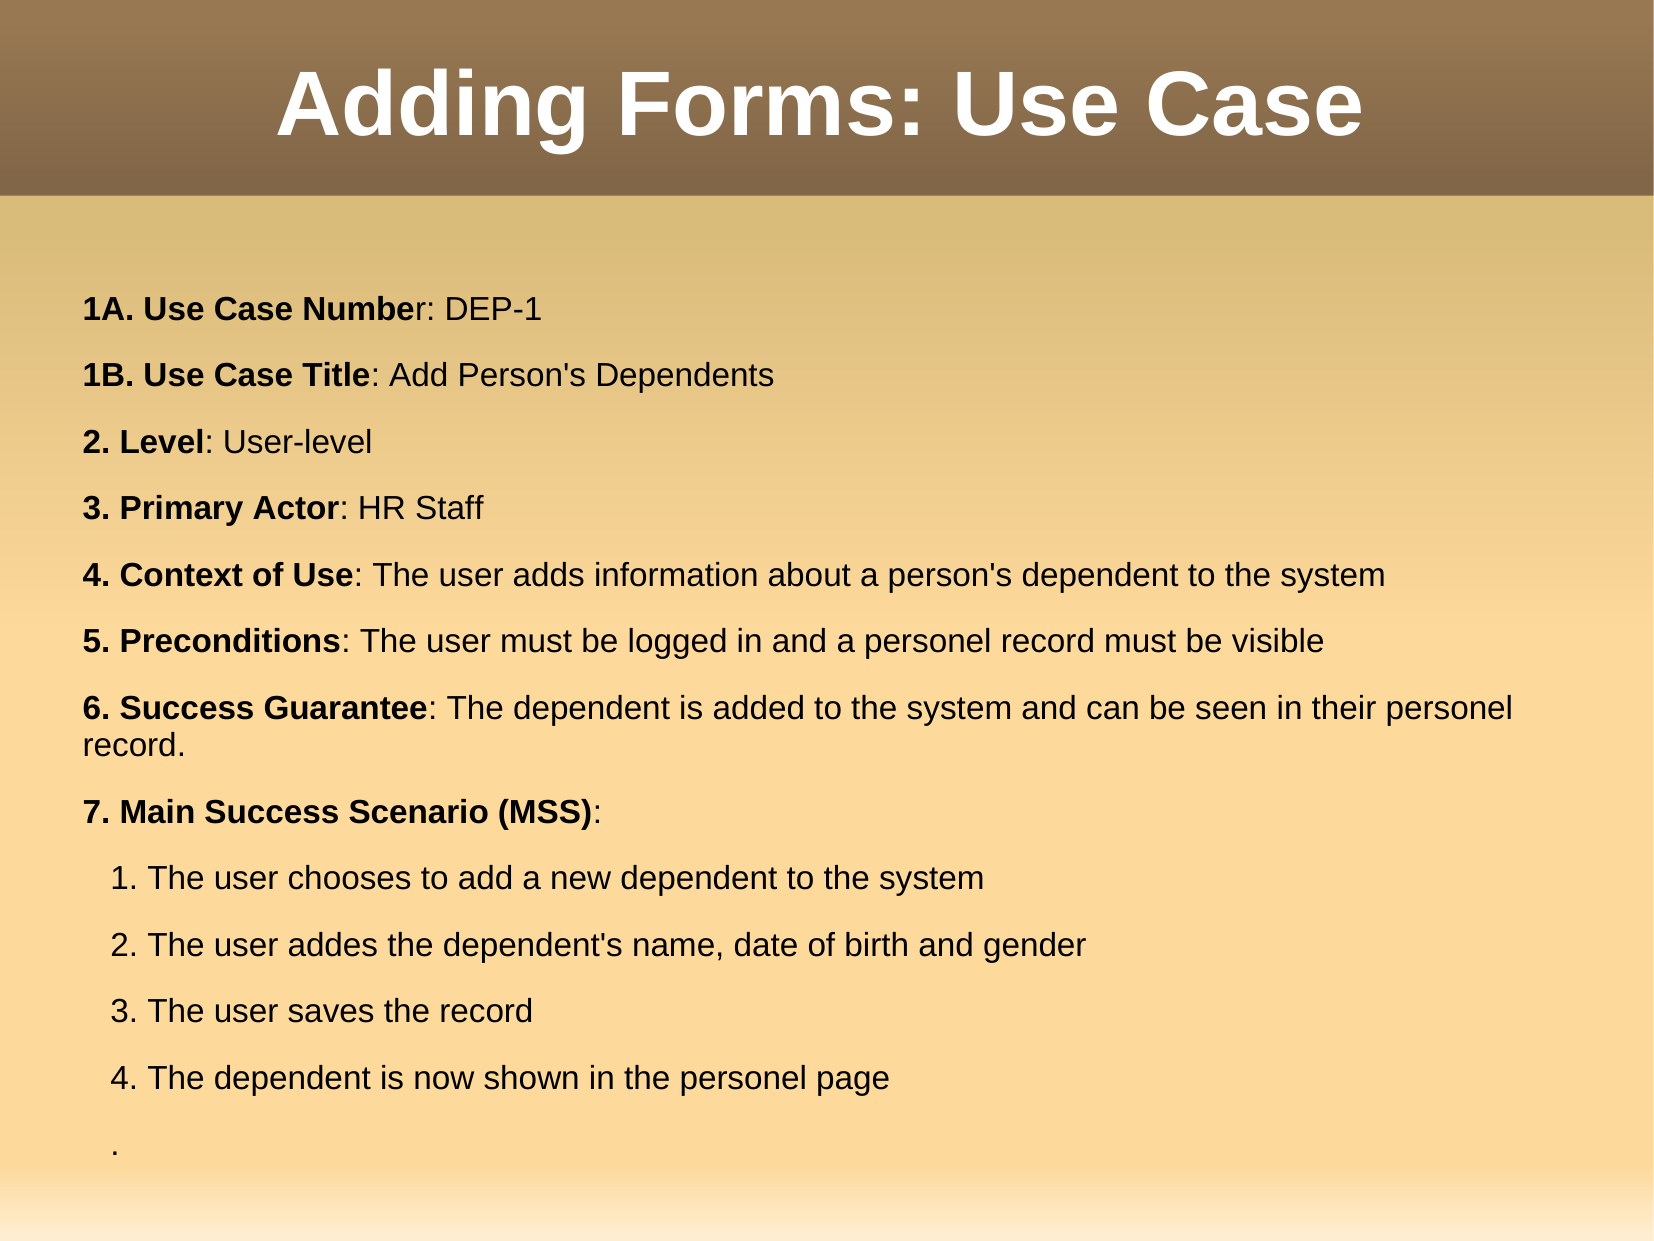

# Adding Forms: Use Case
1A. Use Case Number: DEP-1
1B. Use Case Title: Add Person's Dependents
2. Level: User-level
3. Primary Actor: HR Staff
4. Context of Use: The user adds information about a person's dependent to the system
5. Preconditions: The user must be logged in and a personel record must be visible
6. Success Guarantee: The dependent is added to the system and can be seen in their personel record.
7. Main Success Scenario (MSS):
 1. The user chooses to add a new dependent to the system
 2. The user addes the dependent's name, date of birth and gender
 3. The user saves the record
 4. The dependent is now shown in the personel page
 .